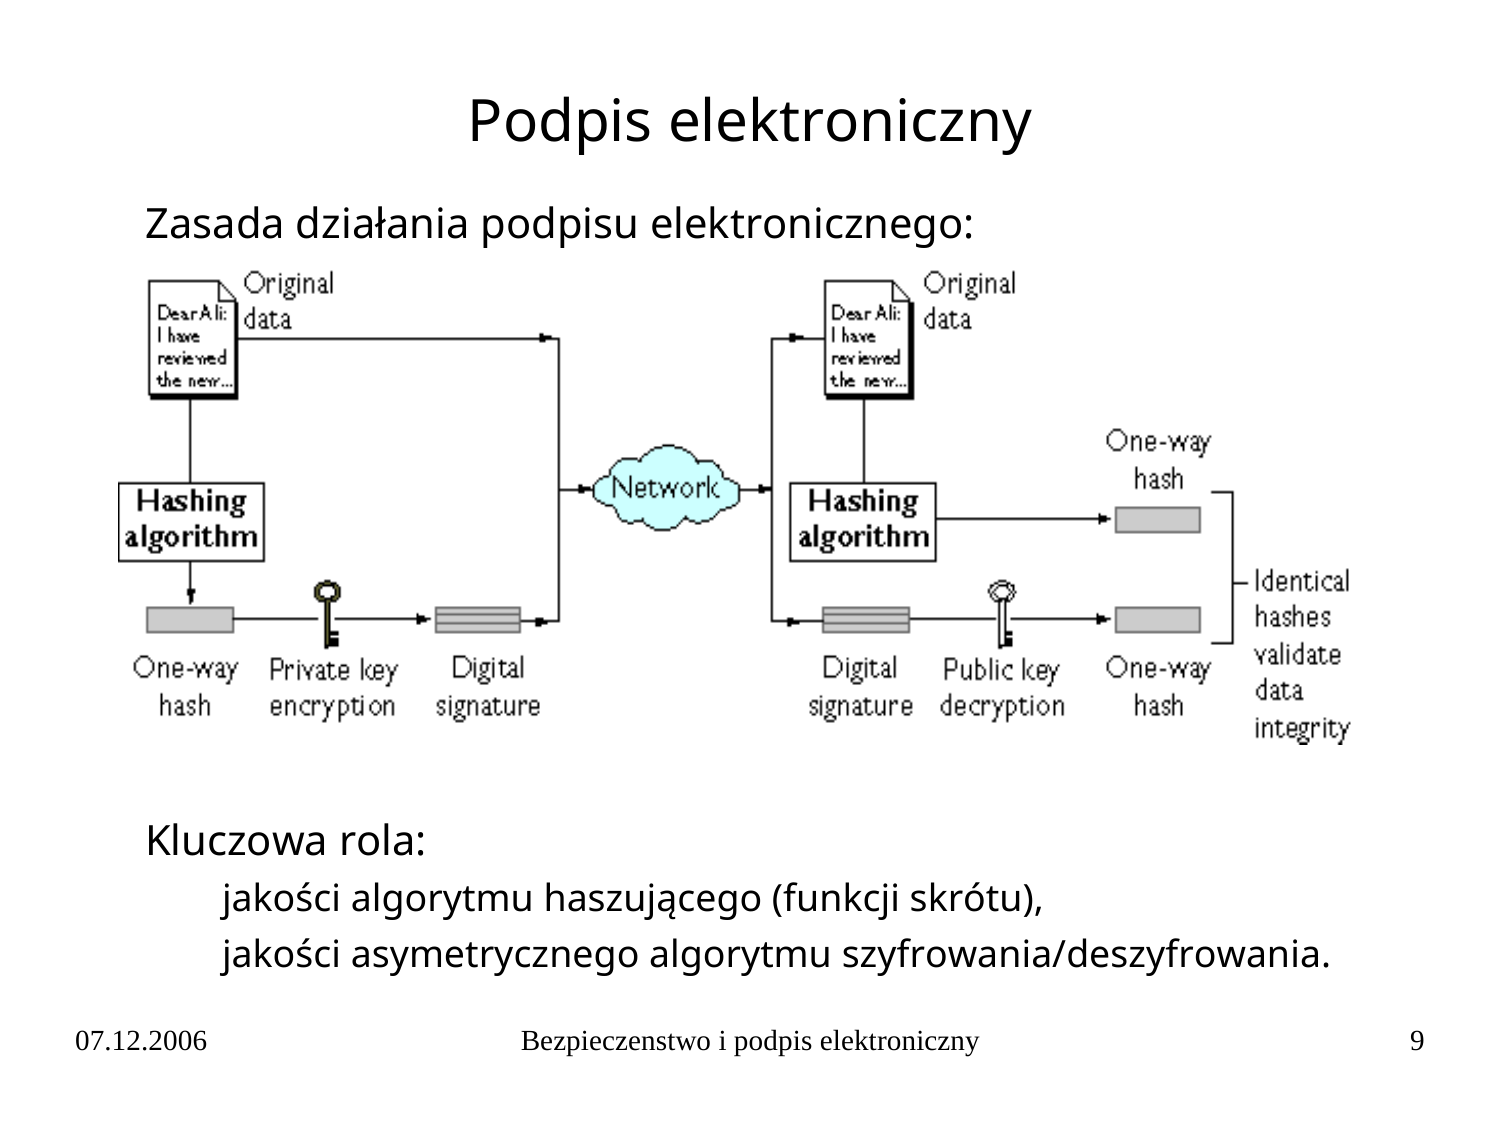

# Podpis elektroniczny
Zasada działania podpisu elektronicznego:
Kluczowa rola:
jakości algorytmu haszującego (funkcji skrótu),
jakości asymetrycznego algorytmu szyfrowania/deszyfrowania.
07.12.2006
Bezpieczenstwo i podpis elektroniczny
9